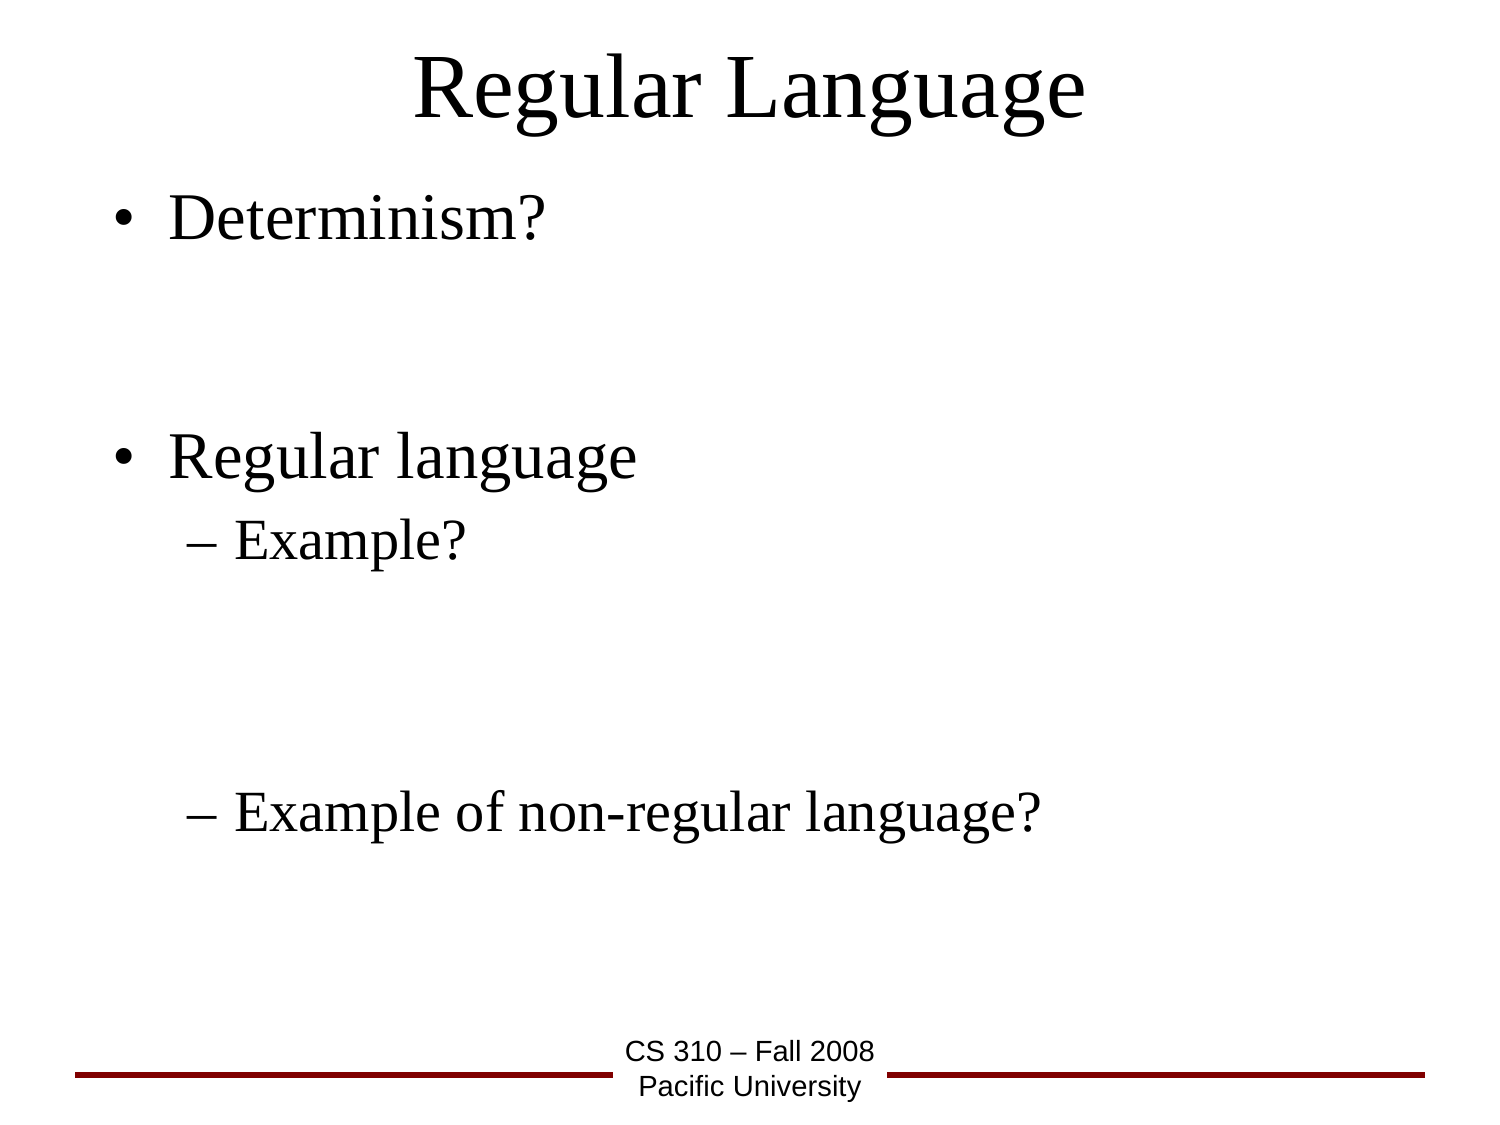

# Regular Language
Determinism?
Regular language
Example?
Example of non-regular language?